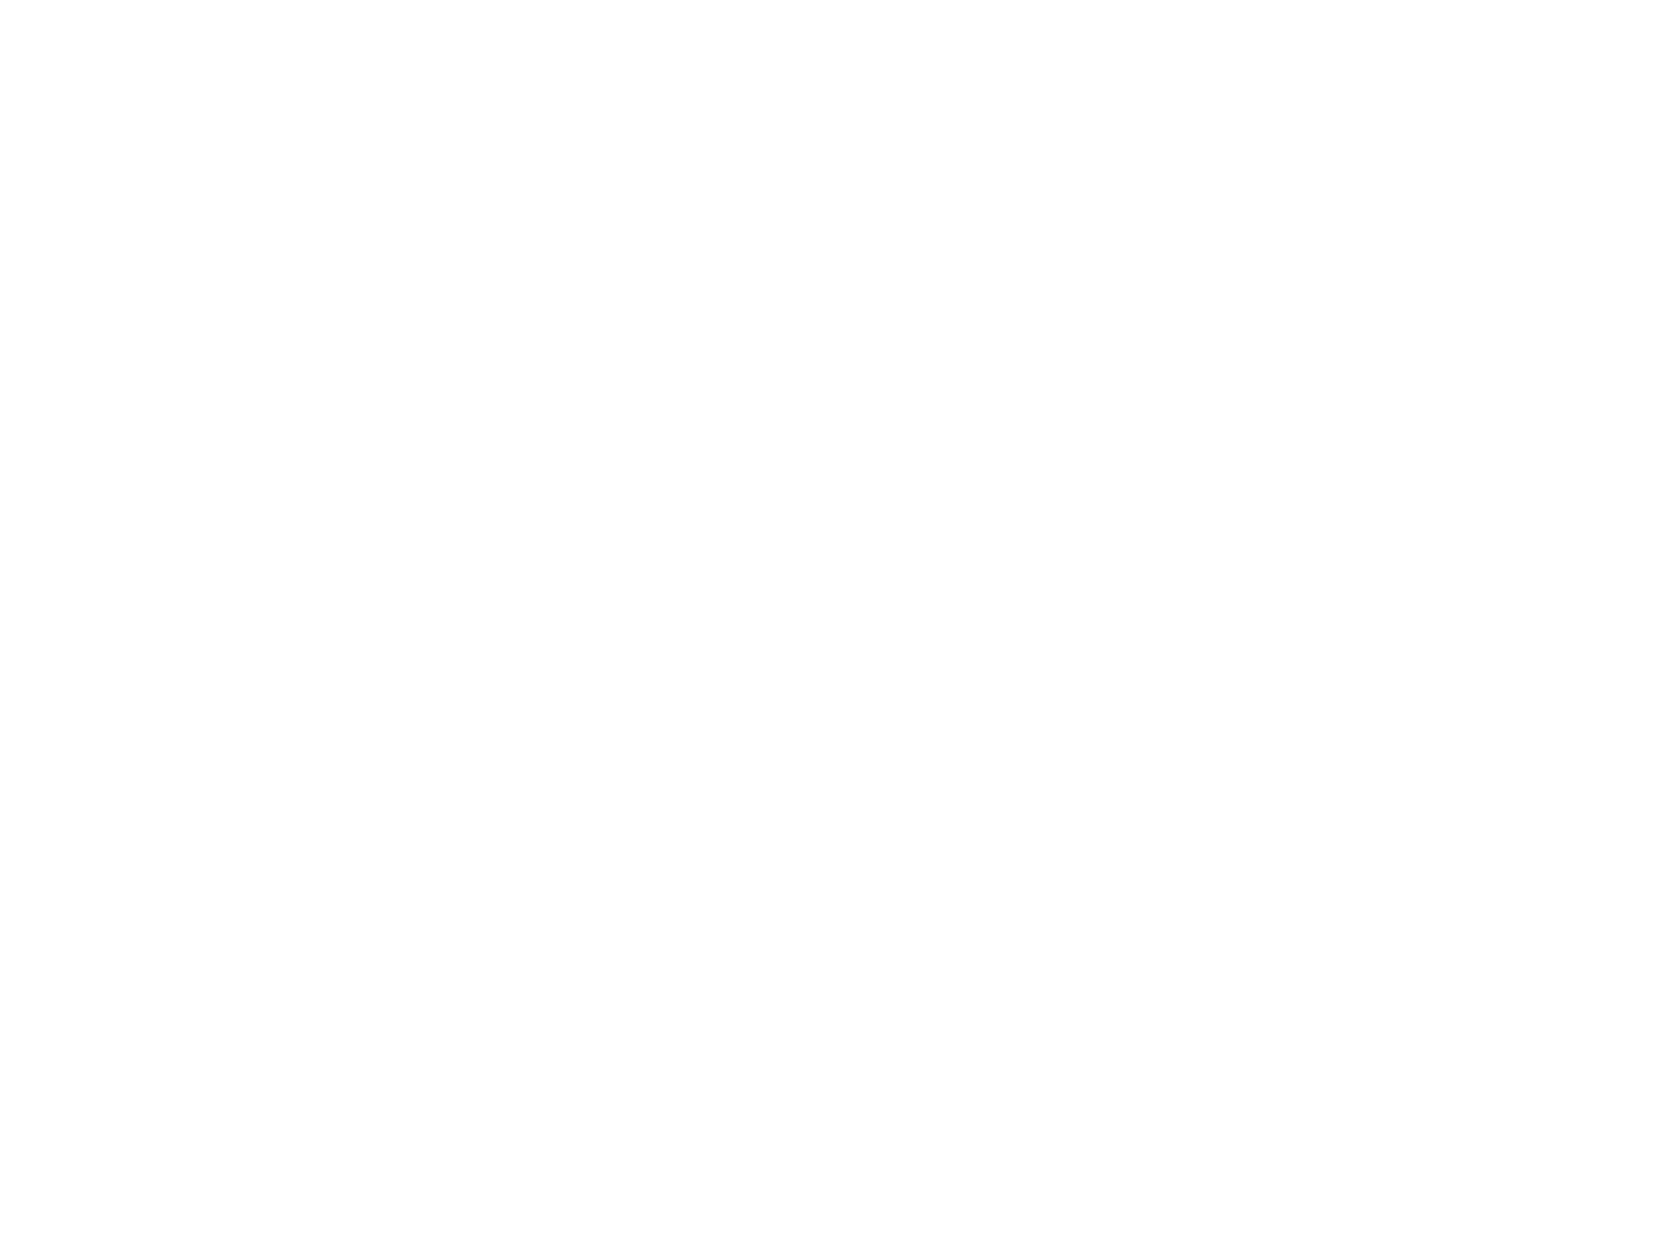

# Hello PyGame
Installation
Minimum Viable PyGame
Game loop
Main concepts
Surfaces
Showing images
Responding to keys
Coordinate system, .rect
Colours